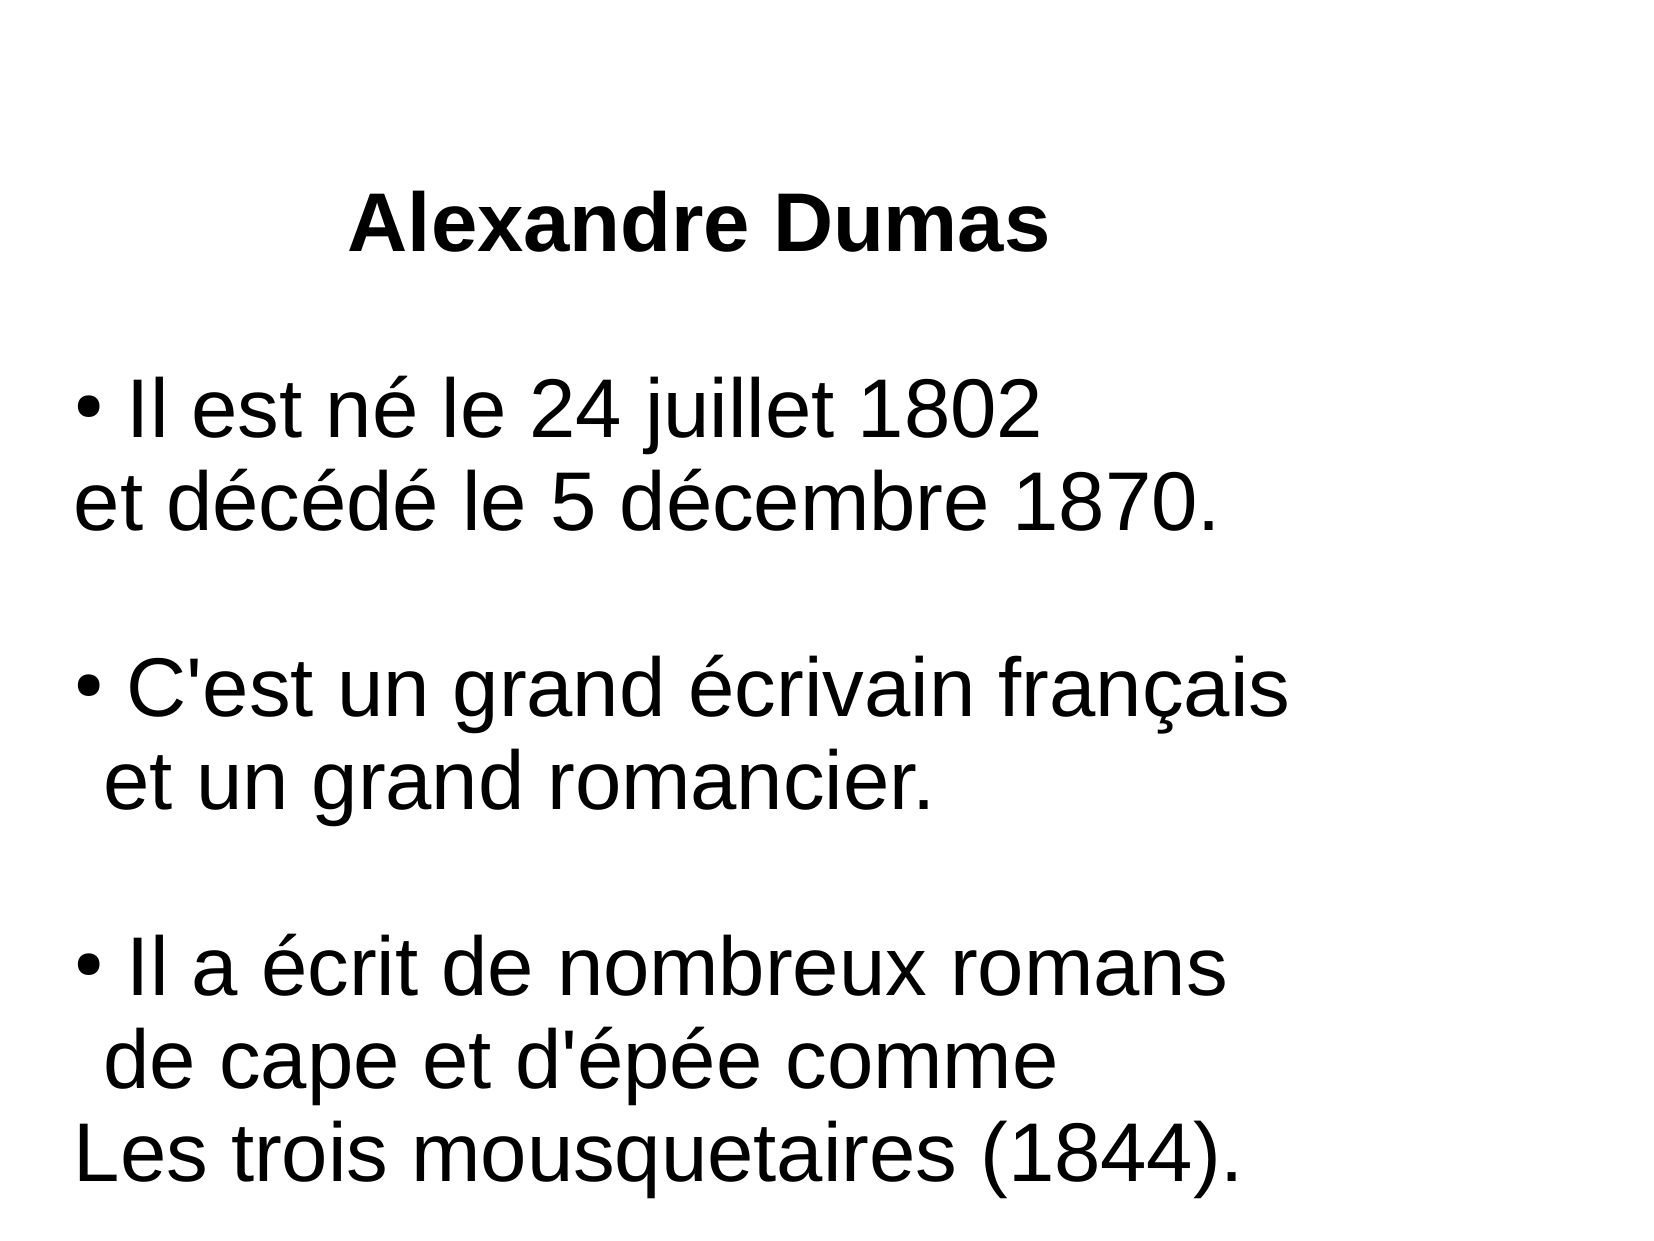

Alexandre Dumas
 Il est né le 24 juillet 1802
et décédé le 5 décembre 1870.
 C'est un grand écrivain français
et un grand romancier.
 Il a écrit de nombreux romans
de cape et d'épée comme
Les trois mousquetaires (1844).